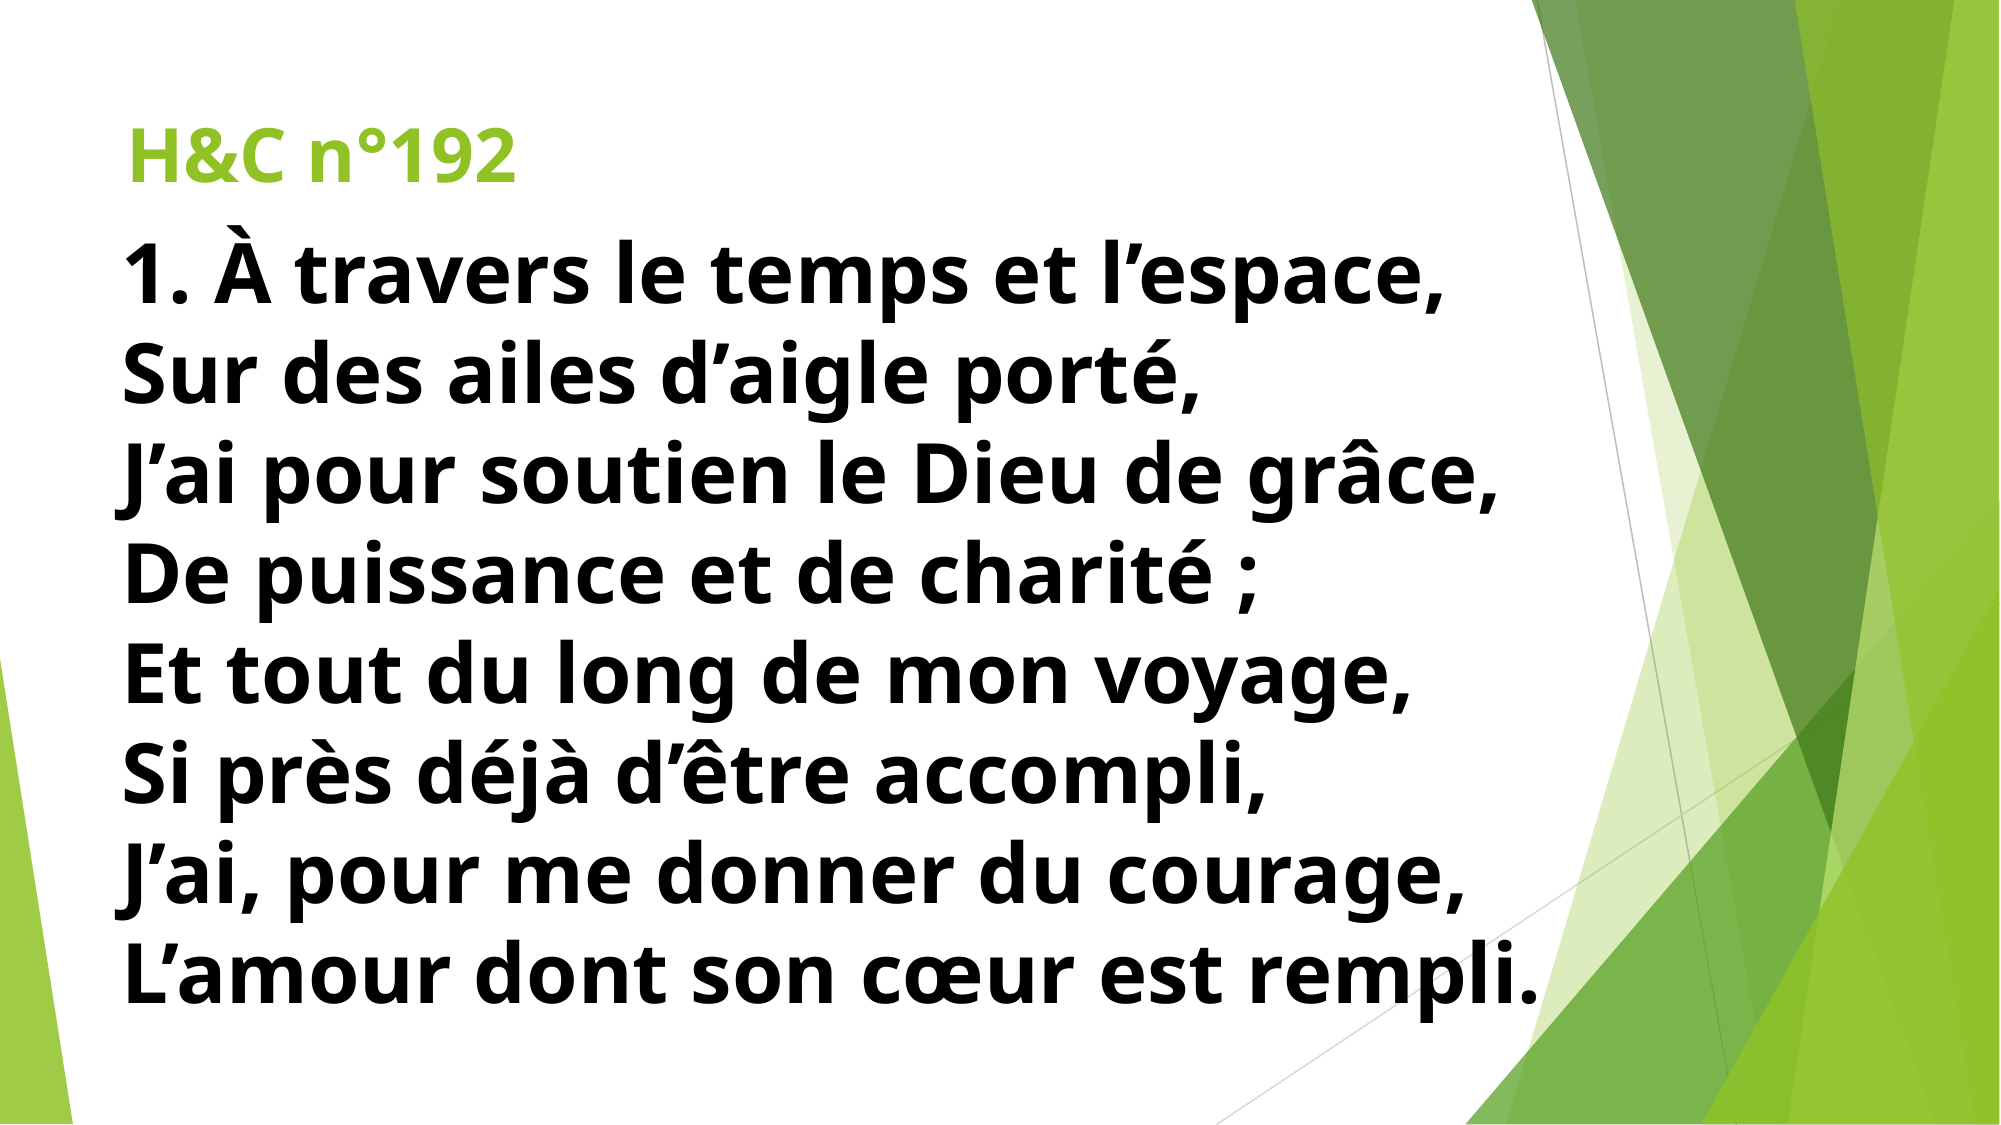

H&C n°192
1. À travers le temps et l’espace,
Sur des ailes d’aigle porté,
J’ai pour soutien le Dieu de grâce,
De puissance et de charité ;
Et tout du long de mon voyage,
Si près déjà d’être accompli,
J’ai, pour me donner du courage,
L’amour dont son cœur est rempli.